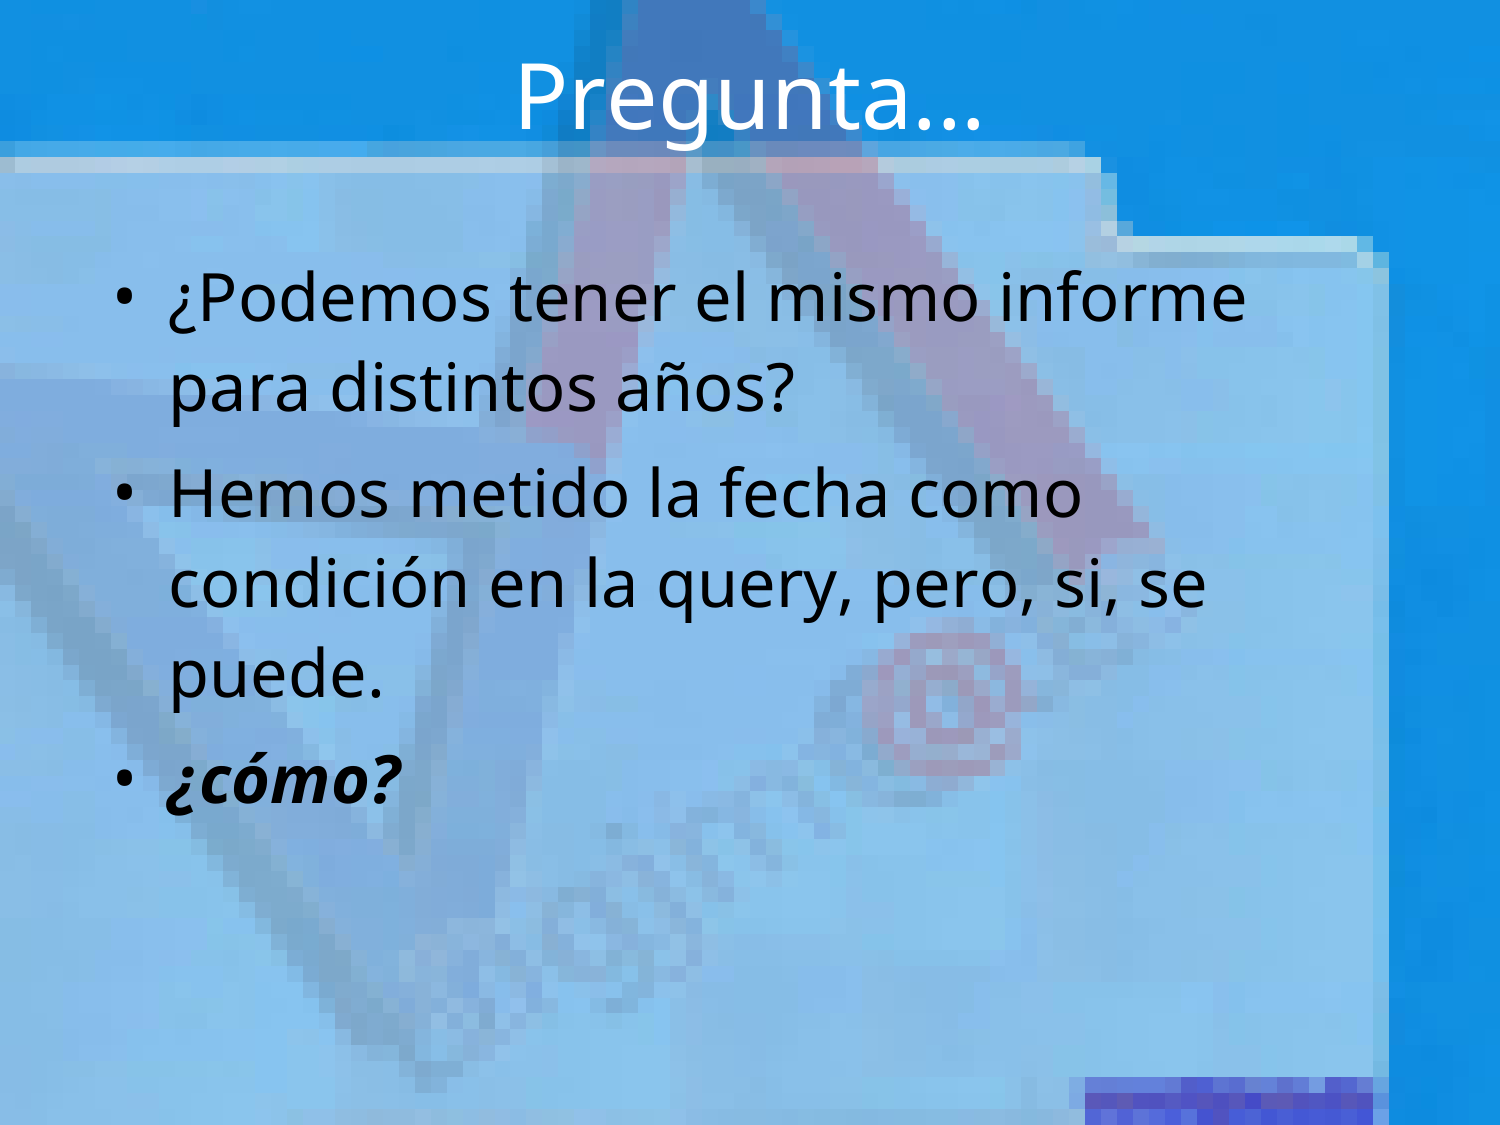

# Pregunta...
¿Podemos tener el mismo informe para distintos años?
Hemos metido la fecha como condición en la query, pero, si, se puede.
¿cómo?